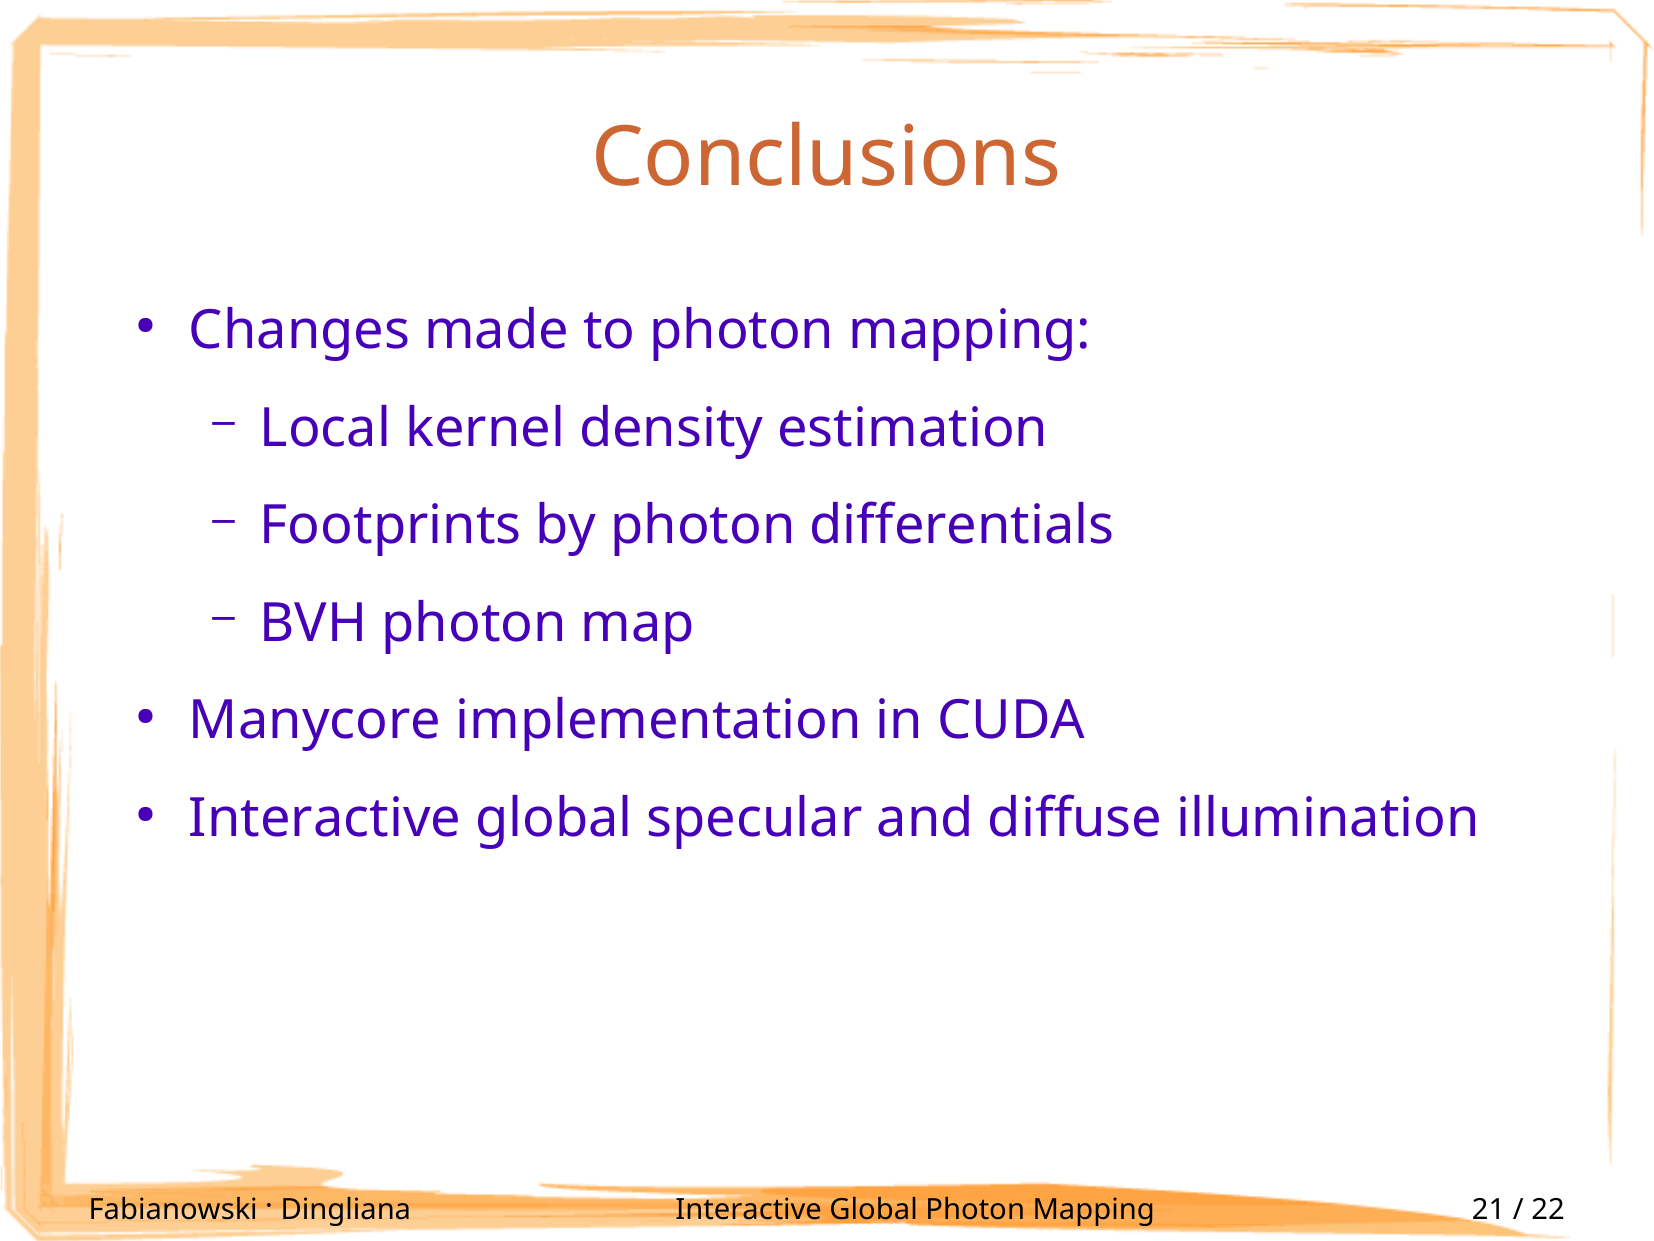

# Conclusions
Changes made to photon mapping:
Local kernel density estimation
Footprints by photon differentials
BVH photon map
Manycore implementation in CUDA
Interactive global specular and diffuse illumination